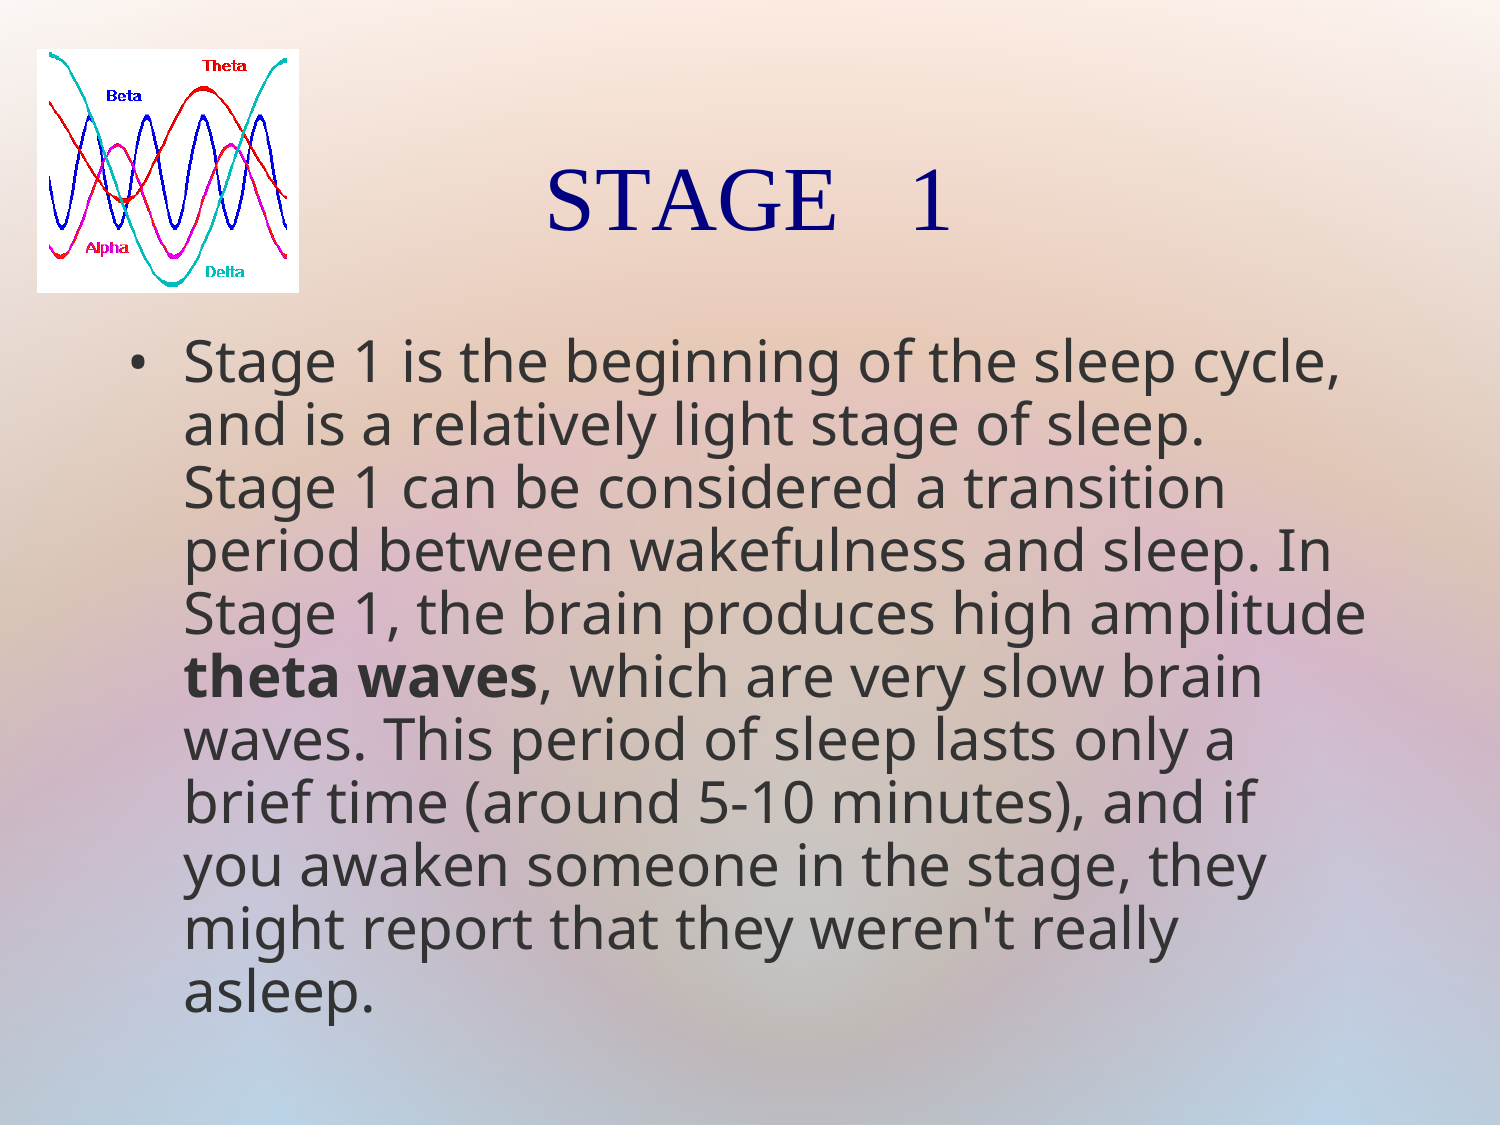

# STAGE 1
Stage 1 is the beginning of the sleep cycle, and is a relatively light stage of sleep. Stage 1 can be considered a transition period between wakefulness and sleep. In Stage 1, the brain produces high amplitude theta waves, which are very slow brain waves. This period of sleep lasts only a brief time (around 5-10 minutes), and if you awaken someone in the stage, they might report that they weren't really asleep.